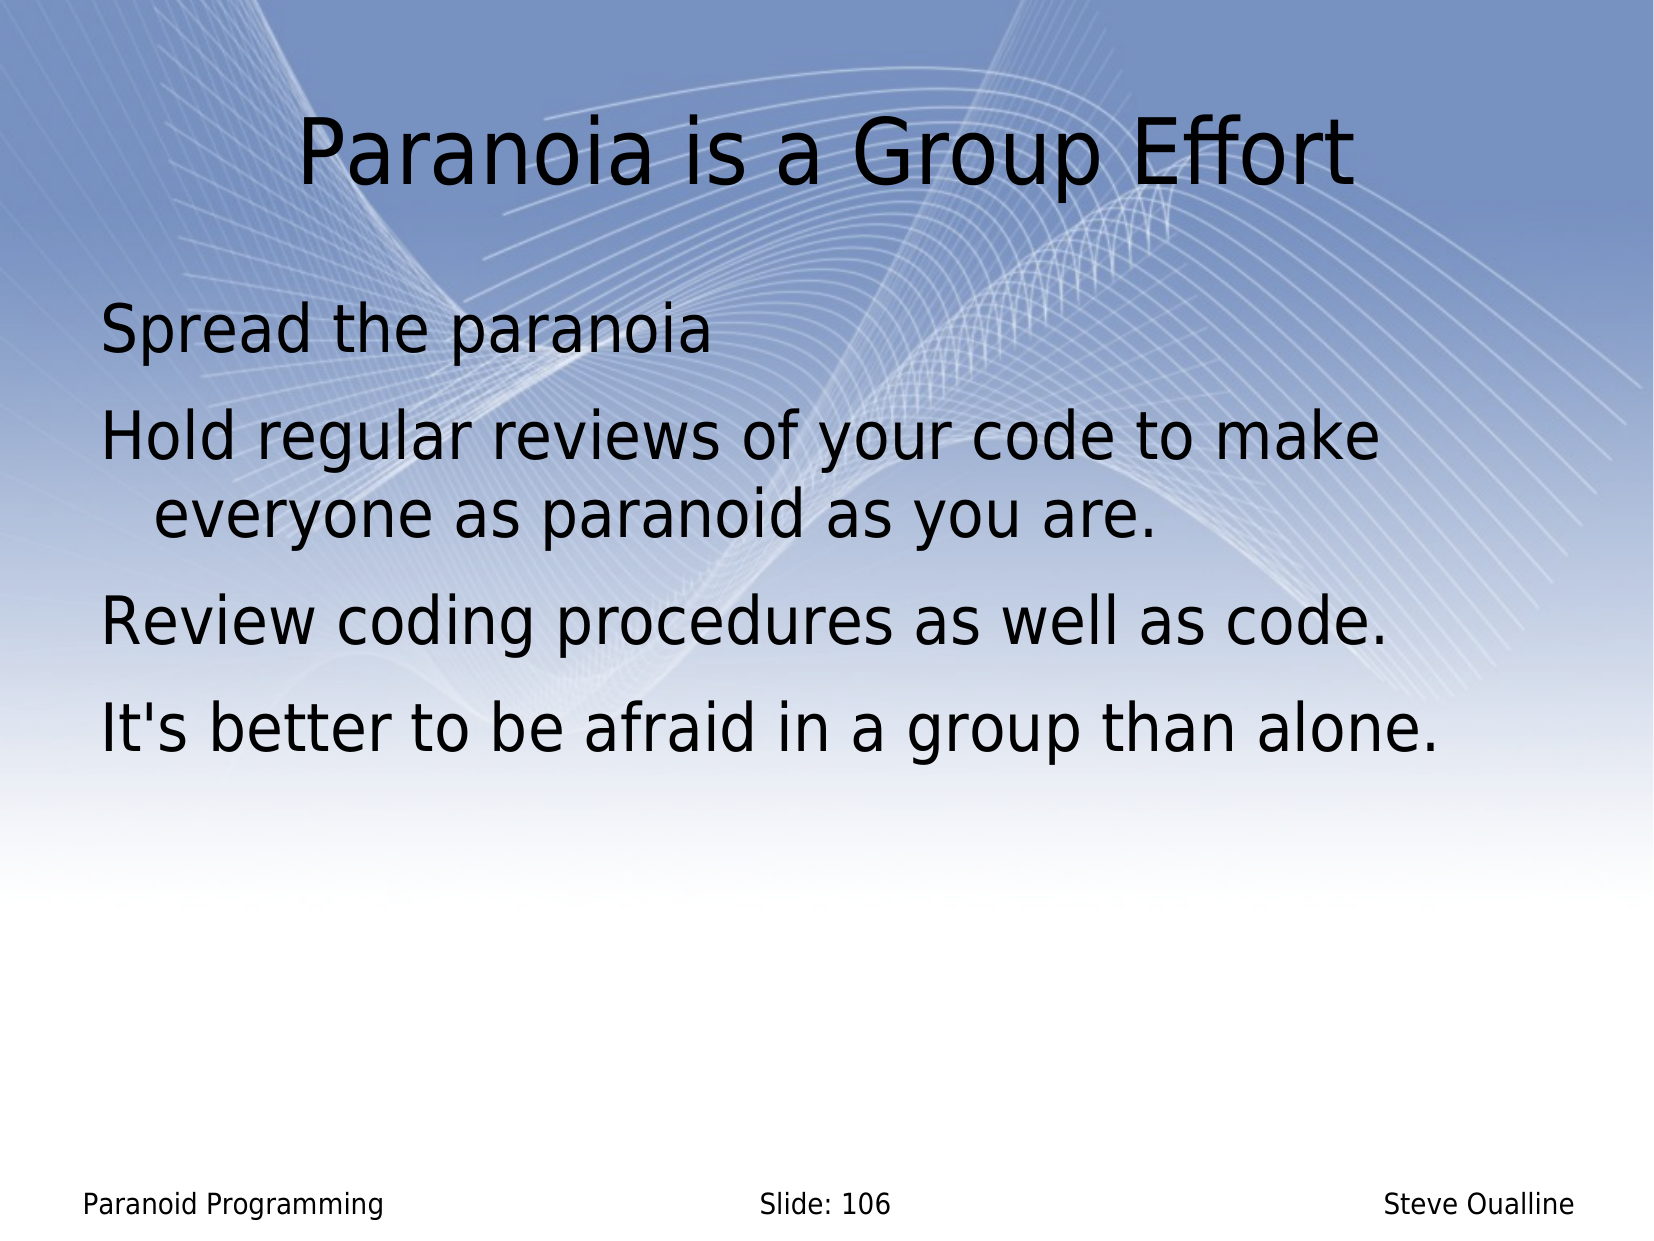

# Paranoia is a Group Effort
Spread the paranoia
Hold regular reviews of your code to make everyone as paranoid as you are.
Review coding procedures as well as code.
It's better to be afraid in a group than alone.
Paranoid Programming
Steve Oualline
106